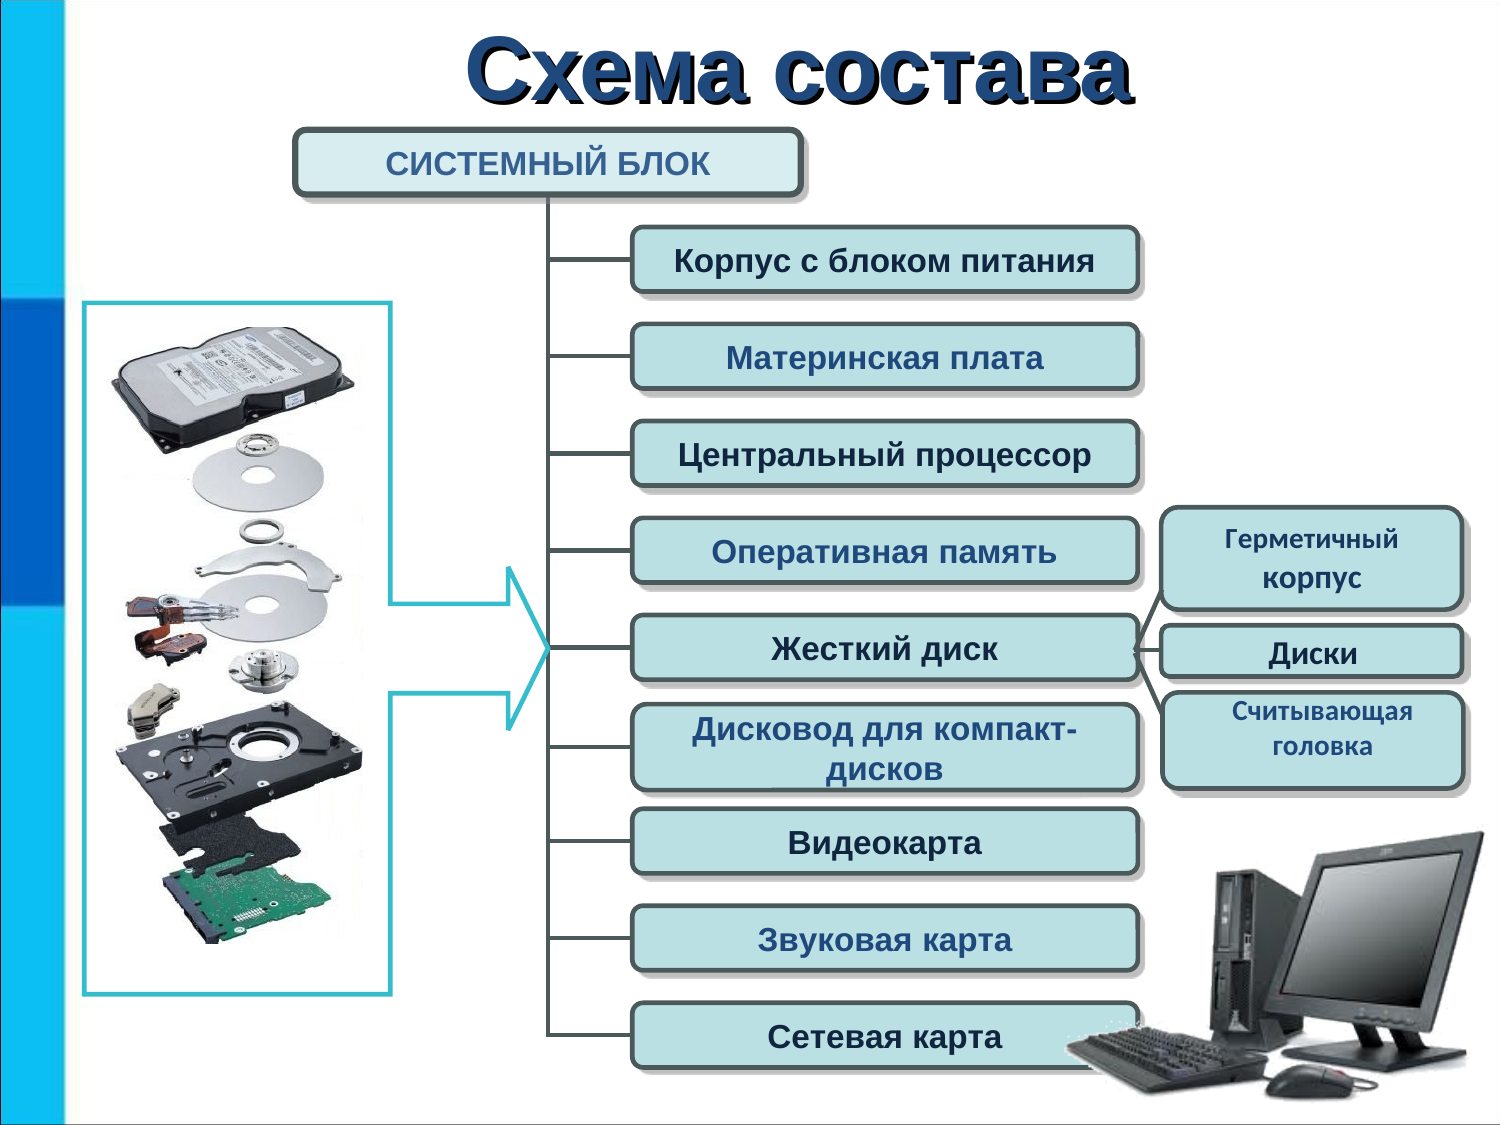

# Схема состава
СИСТЕМНЫЙ БЛОК
Корпус с блоком питания
Материнская плата
Центральный процессор
Оперативная память
Жесткий диск
Дисковод для компакт-дисков
Видеокарта
Звуковая карта
Сетевая карта
Герметичный корпус
Диски
Считывающая головка